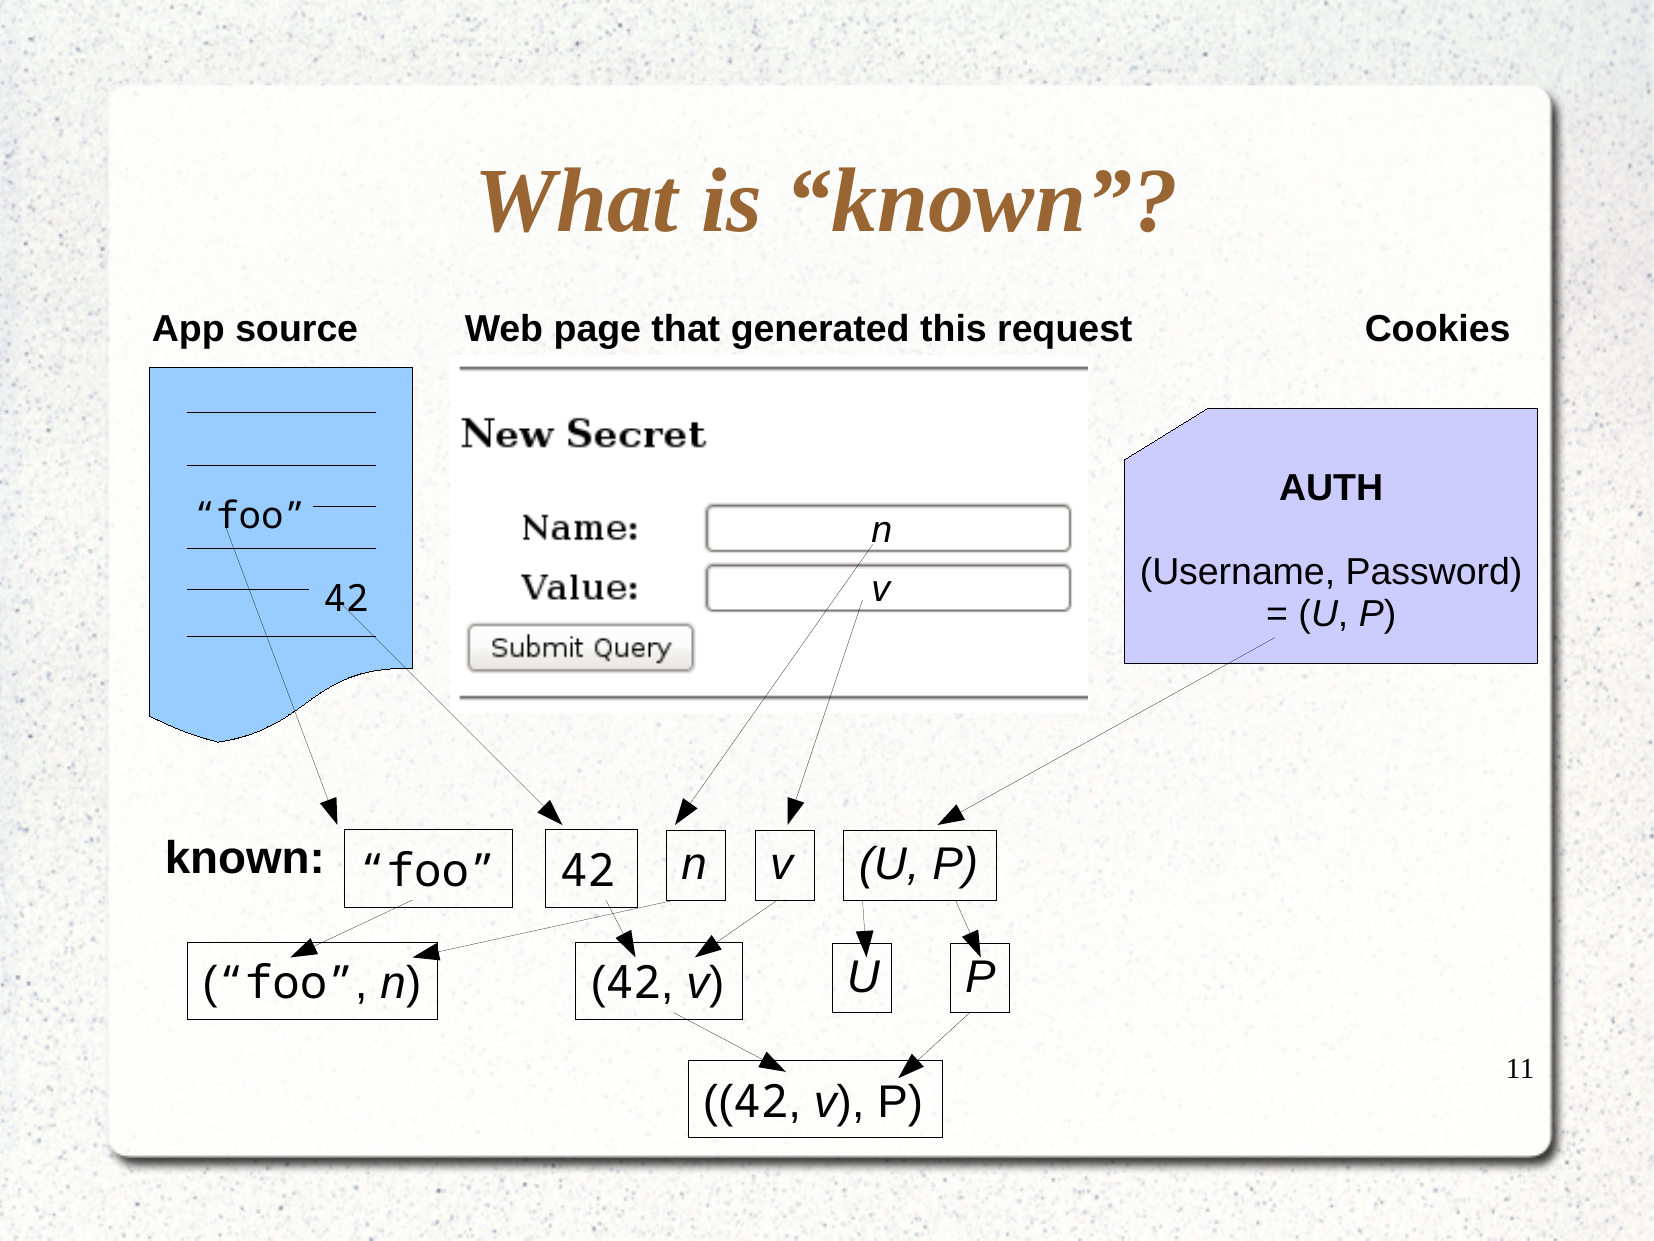

# What is “known”?
App source
Web page that generated this request
Cookies
AUTH
(Username, Password)
= (U, P)
“foo”
n
v
42
known:
“foo”
42
n
v
(U, P)
(“foo”, n)
(42, v)
U
P
((42, v), P)
11